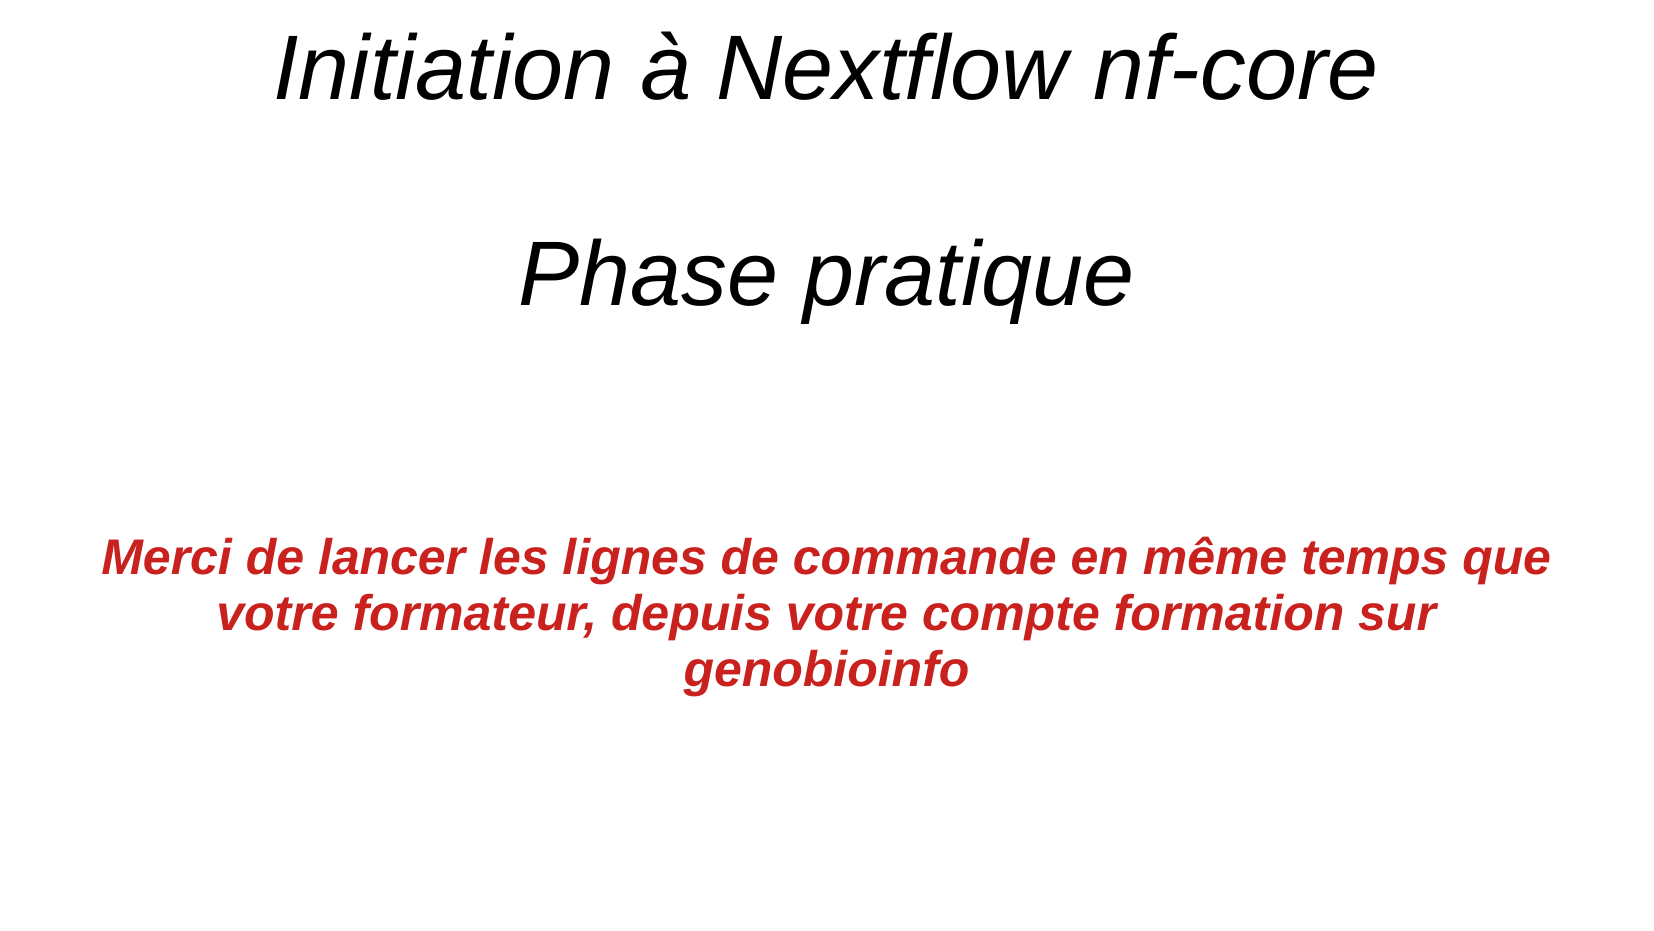

# Initiation à Nextflow nf-core Phase pratique Merci de lancer les lignes de commande en même temps que votre formateur, depuis votre compte formation sur genobioinfo